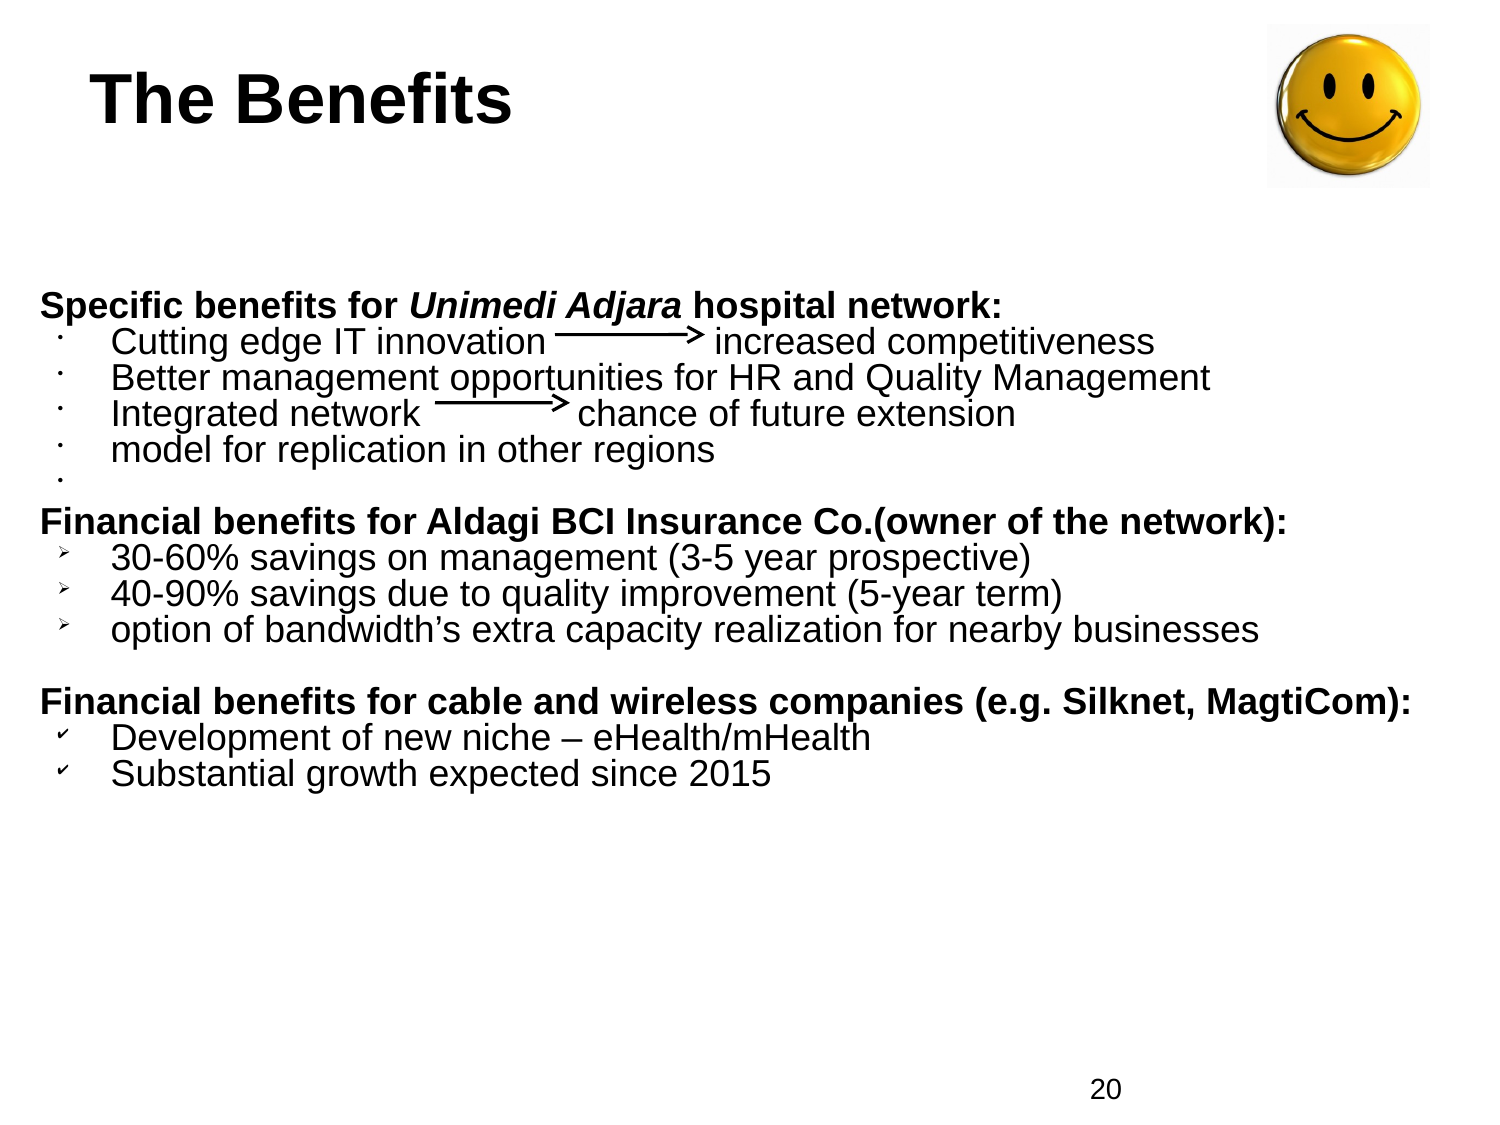

# The Benefits
Specific benefits for Unimedi Adjara hospital network:
Cutting edge IT innovation increased competitiveness
Better management opportunities for HR and Quality Management
Integrated network chance of future extension
model for replication in other regions
Financial benefits for Aldagi BCI Insurance Co.(owner of the network):
30-60% savings on management (3-5 year prospective)
40-90% savings due to quality improvement (5-year term)
option of bandwidth’s extra capacity realization for nearby businesses
Financial benefits for cable and wireless companies (e.g. Silknet, MagtiCom):
Development of new niche – eHealth/mHealth
Substantial growth expected since 2015